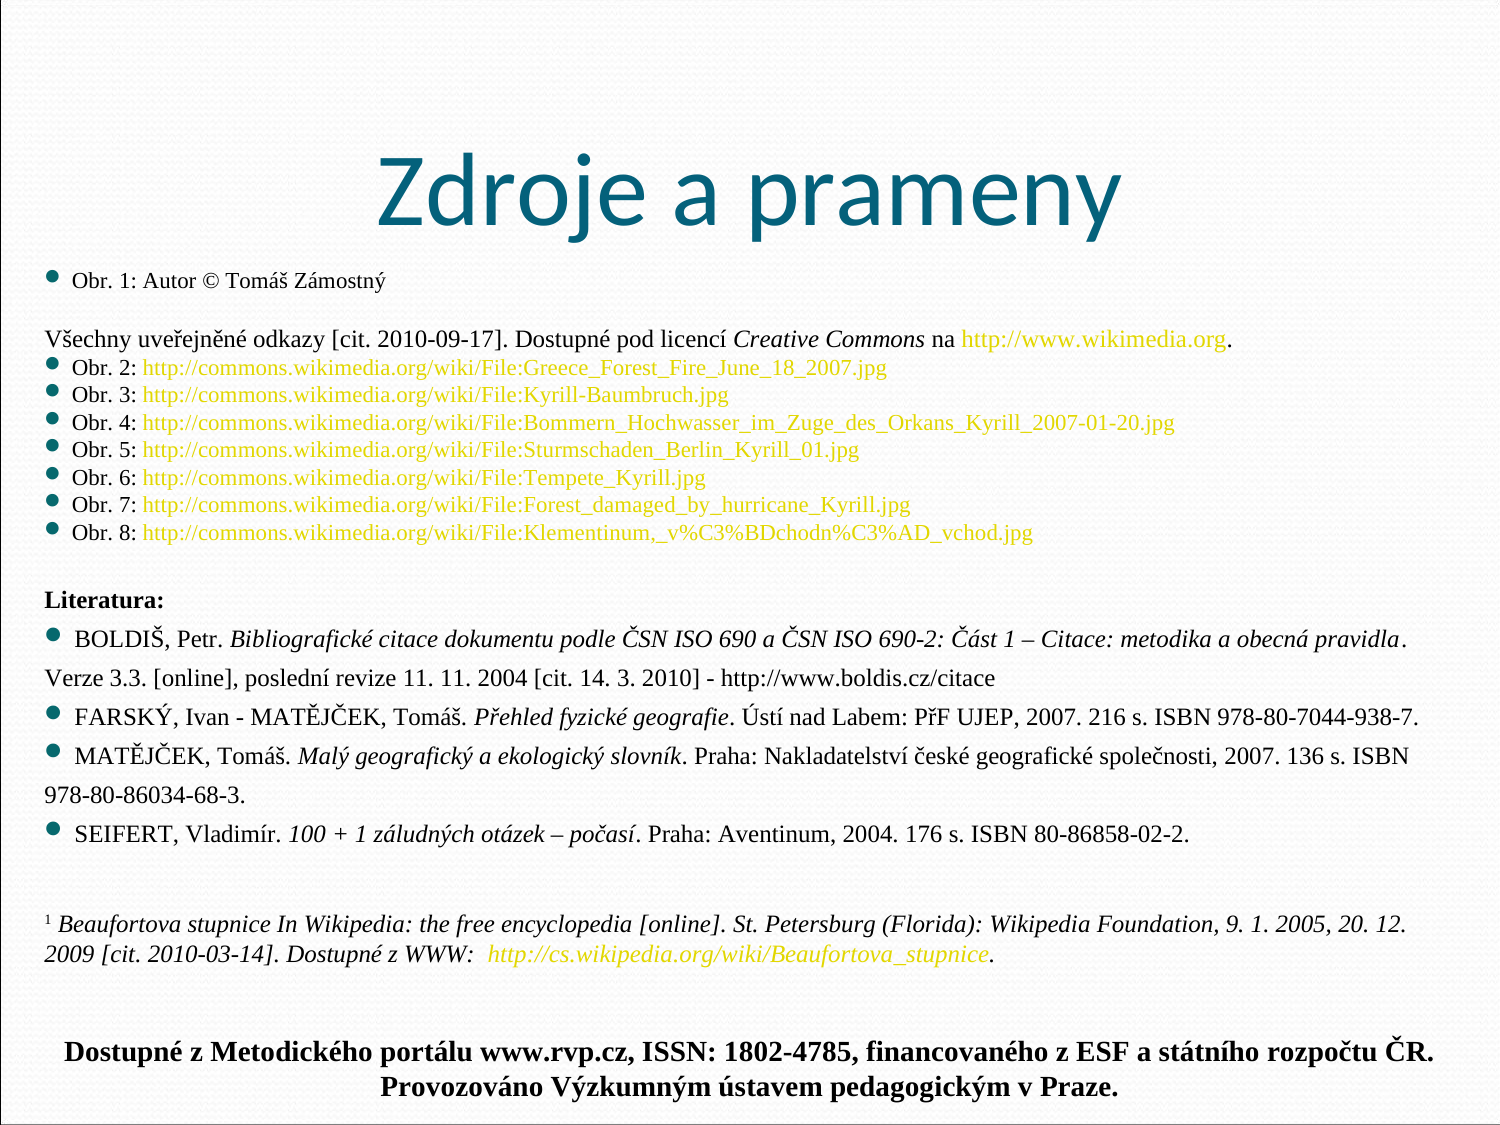

# Zdroje a prameny
 Obr. 1: Autor © Tomáš Zámostný
Všechny uveřejněné odkazy [cit. 2010-09-17]. Dostupné pod licencí Creative Commons na http://www.wikimedia.org.
 Obr. 2: http://commons.wikimedia.org/wiki/File:Greece_Forest_Fire_June_18_2007.jpg
 Obr. 3: http://commons.wikimedia.org/wiki/File:Kyrill-Baumbruch.jpg
 Obr. 4: http://commons.wikimedia.org/wiki/File:Bommern_Hochwasser_im_Zuge_des_Orkans_Kyrill_2007-01-20.jpg
 Obr. 5: http://commons.wikimedia.org/wiki/File:Sturmschaden_Berlin_Kyrill_01.jpg
 Obr. 6: http://commons.wikimedia.org/wiki/File:Tempete_Kyrill.jpg
 Obr. 7: http://commons.wikimedia.org/wiki/File:Forest_damaged_by_hurricane_Kyrill.jpg
 Obr. 8: http://commons.wikimedia.org/wiki/File:Klementinum,_v%C3%BDchodn%C3%AD_vchod.jpg
Literatura:
 BOLDIŠ, Petr. Bibliografické citace dokumentu podle ČSN ISO 690 a ČSN ISO 690-2: Část 1 – Citace: metodika a obecná pravidla. Verze 3.3. [online], poslední revize 11. 11. 2004 [cit. 14. 3. 2010] - http://www.boldis.cz/citace
 FARSKÝ, Ivan - MATĚJČEK, Tomáš. Přehled fyzické geografie. Ústí nad Labem: PřF UJEP, 2007. 216 s. ISBN 978-80-7044-938-7.
 MATĚJČEK, Tomáš. Malý geografický a ekologický slovník. Praha: Nakladatelství české geografické společnosti, 2007. 136 s. ISBN 978-80-86034-68-3.
 SEIFERT, Vladimír. 100 + 1 záludných otázek – počasí. Praha: Aventinum, 2004. 176 s. ISBN 80-86858-02-2.
1 Beaufortova stupnice In Wikipedia: the free encyclopedia [online]. St. Petersburg (Florida): Wikipedia Foundation, 9. 1. 2005, 20. 12. 2009 [cit. 2010-03-14]. Dostupné z WWW: http://cs.wikipedia.org/wiki/Beaufortova_stupnice.
Dostupné z Metodického portálu www.rvp.cz, ISSN: 1802-4785, financovaného z ESF a státního rozpočtu ČR. Provozováno Výzkumným ústavem pedagogickým v Praze.